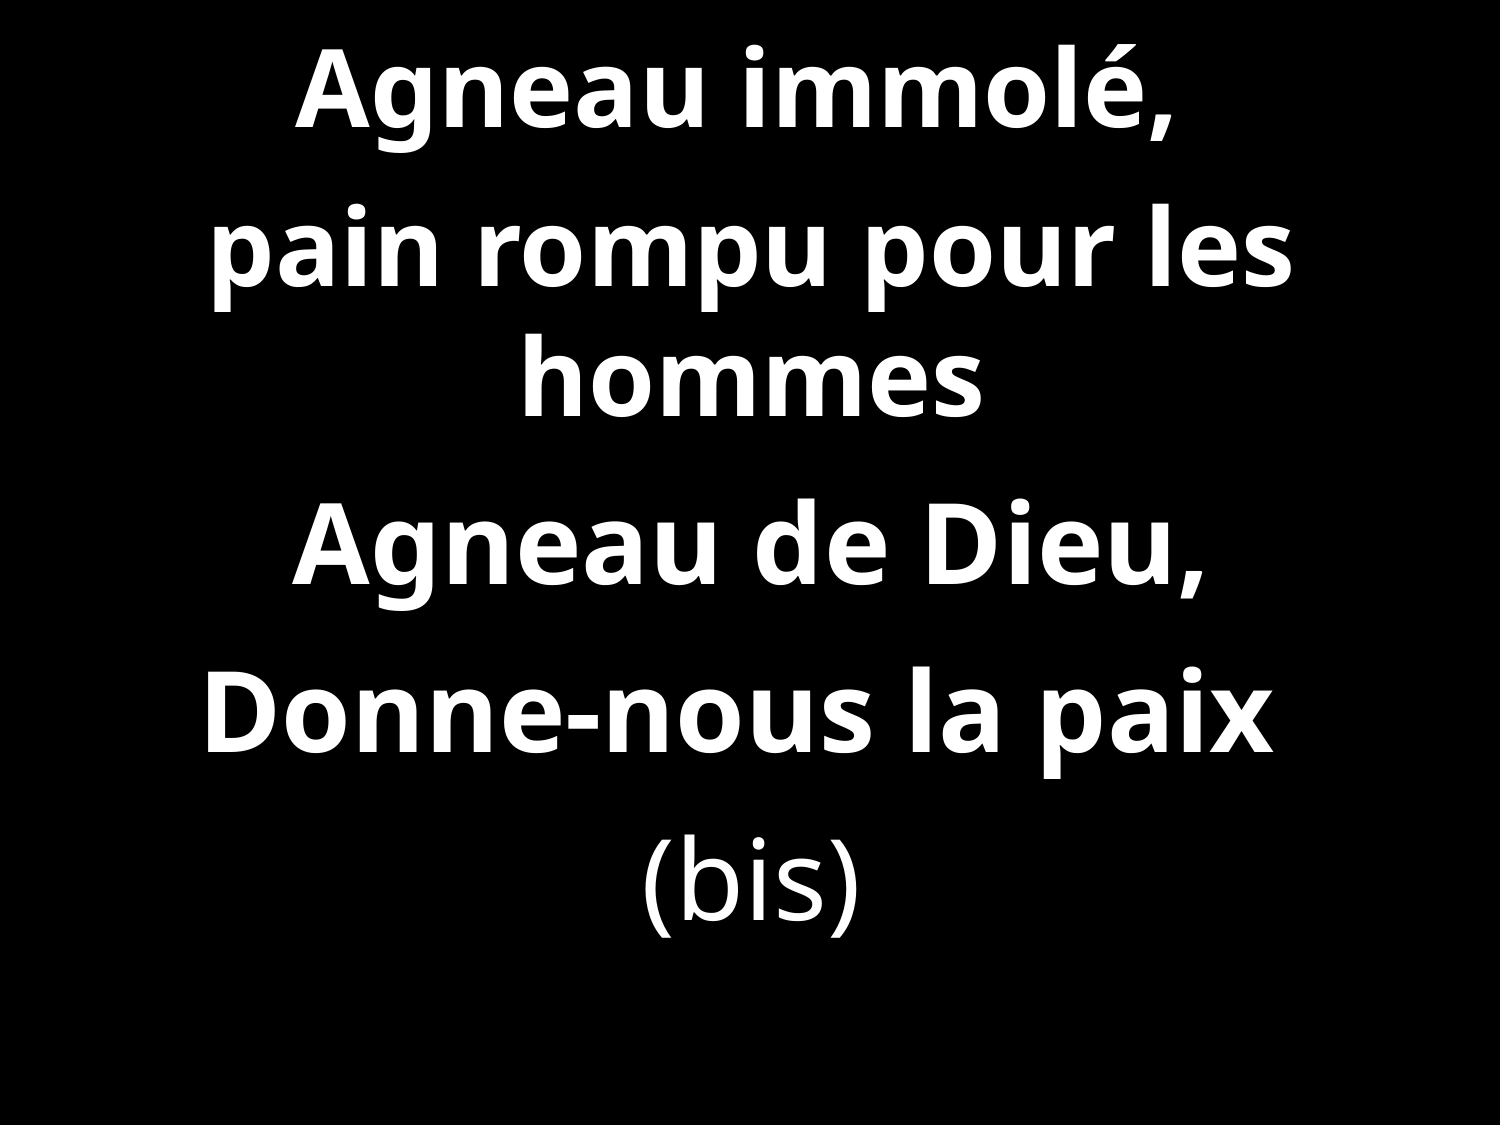

# Agneau immolé,
pain rompu pour les hommes
Agneau de Dieu,
Donne-nous la paix
(bis)